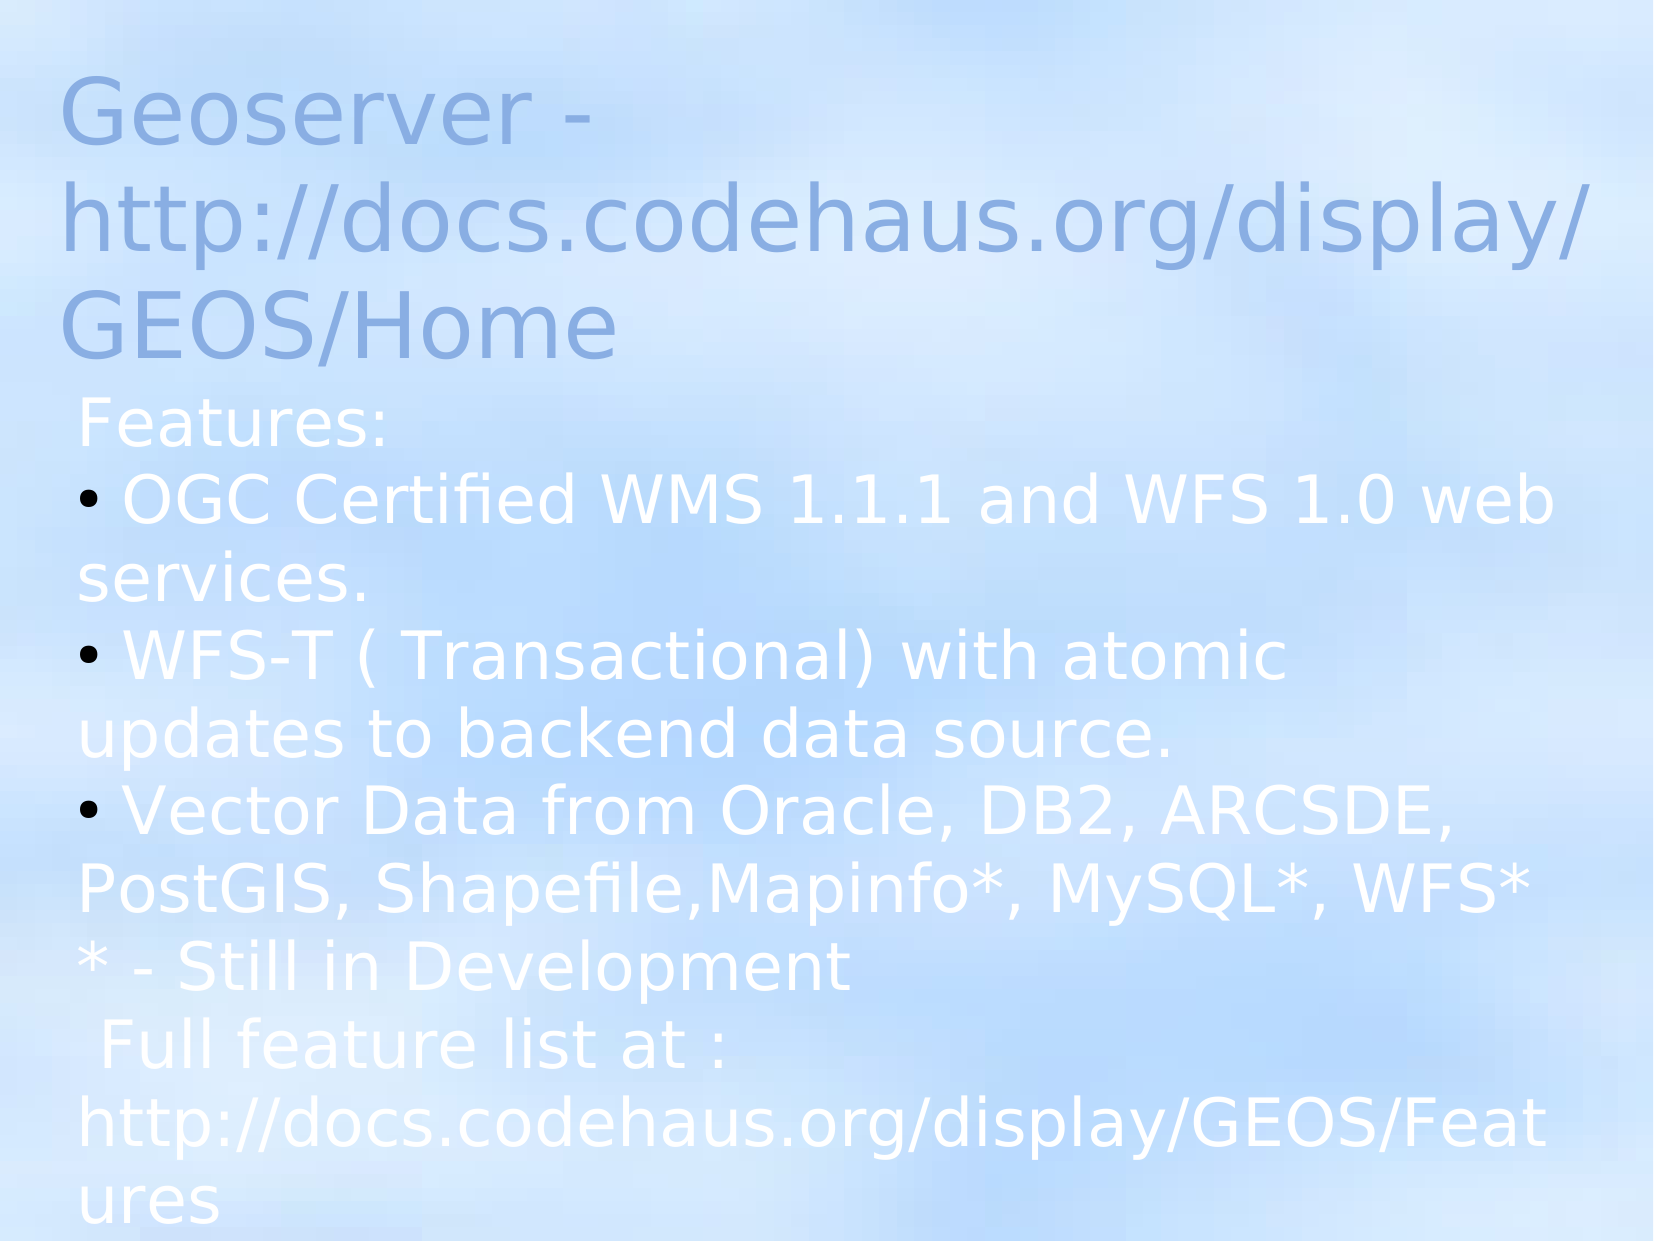

# Geoserver - http://docs.codehaus.org/display/GEOS/Home
Features:
 OGC Certified WMS 1.1.1 and WFS 1.0 web services.
 WFS-T ( Transactional) with atomic updates to backend data source.
 Vector Data from Oracle, DB2, ARCSDE, PostGIS, Shapefile,Mapinfo*, MySQL*, WFS*
* - Still in Development
 Full feature list at : http://docs.codehaus.org/display/GEOS/Features